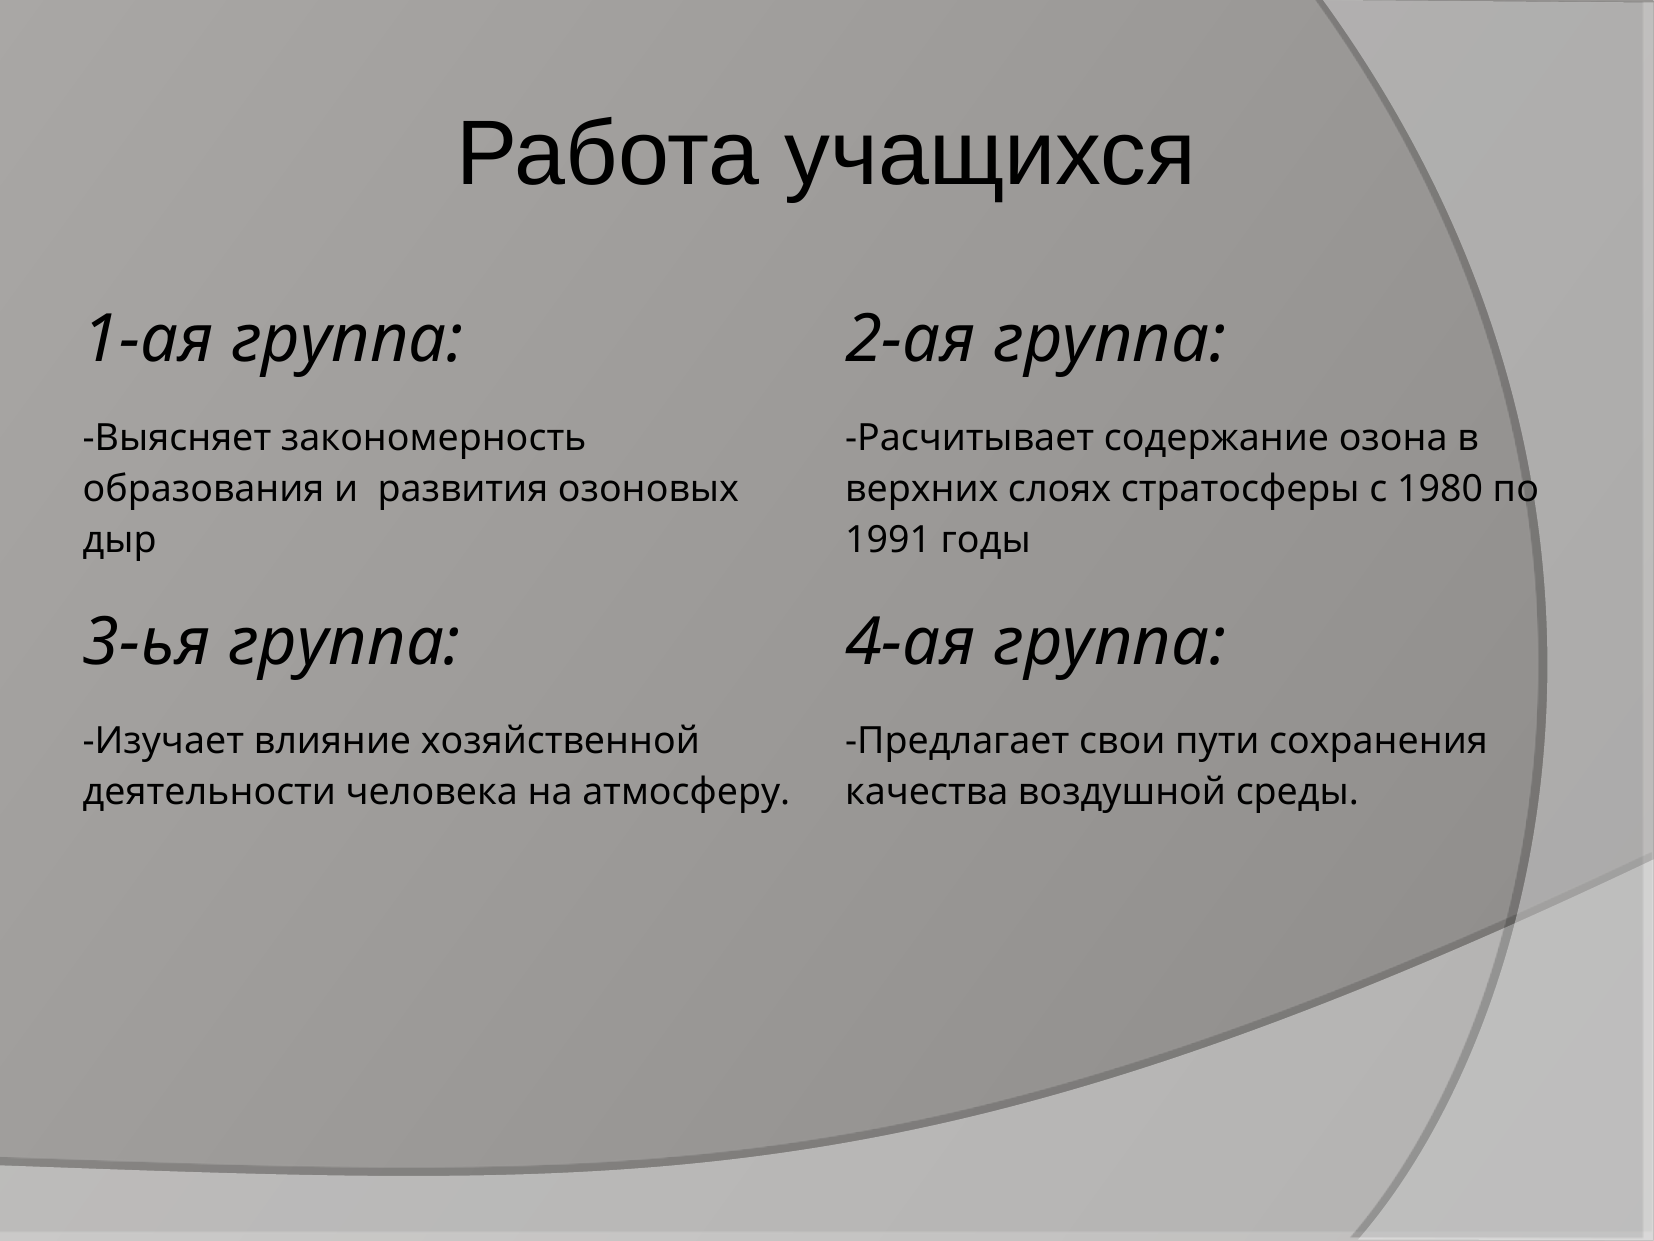

# Работа учащихся
1-ая группа:
-Выясняет закономерность образования и развития озоновых дыр
3-ья группа:
-Изучает влияние хозяйственной деятельности человека на атмосферу.
2-ая группа:
-Расчитывает содержание озона в верхних слоях стратосферы с 1980 по 1991 годы
4-ая группа:
-Предлагает свои пути сохранения качества воздушной среды.